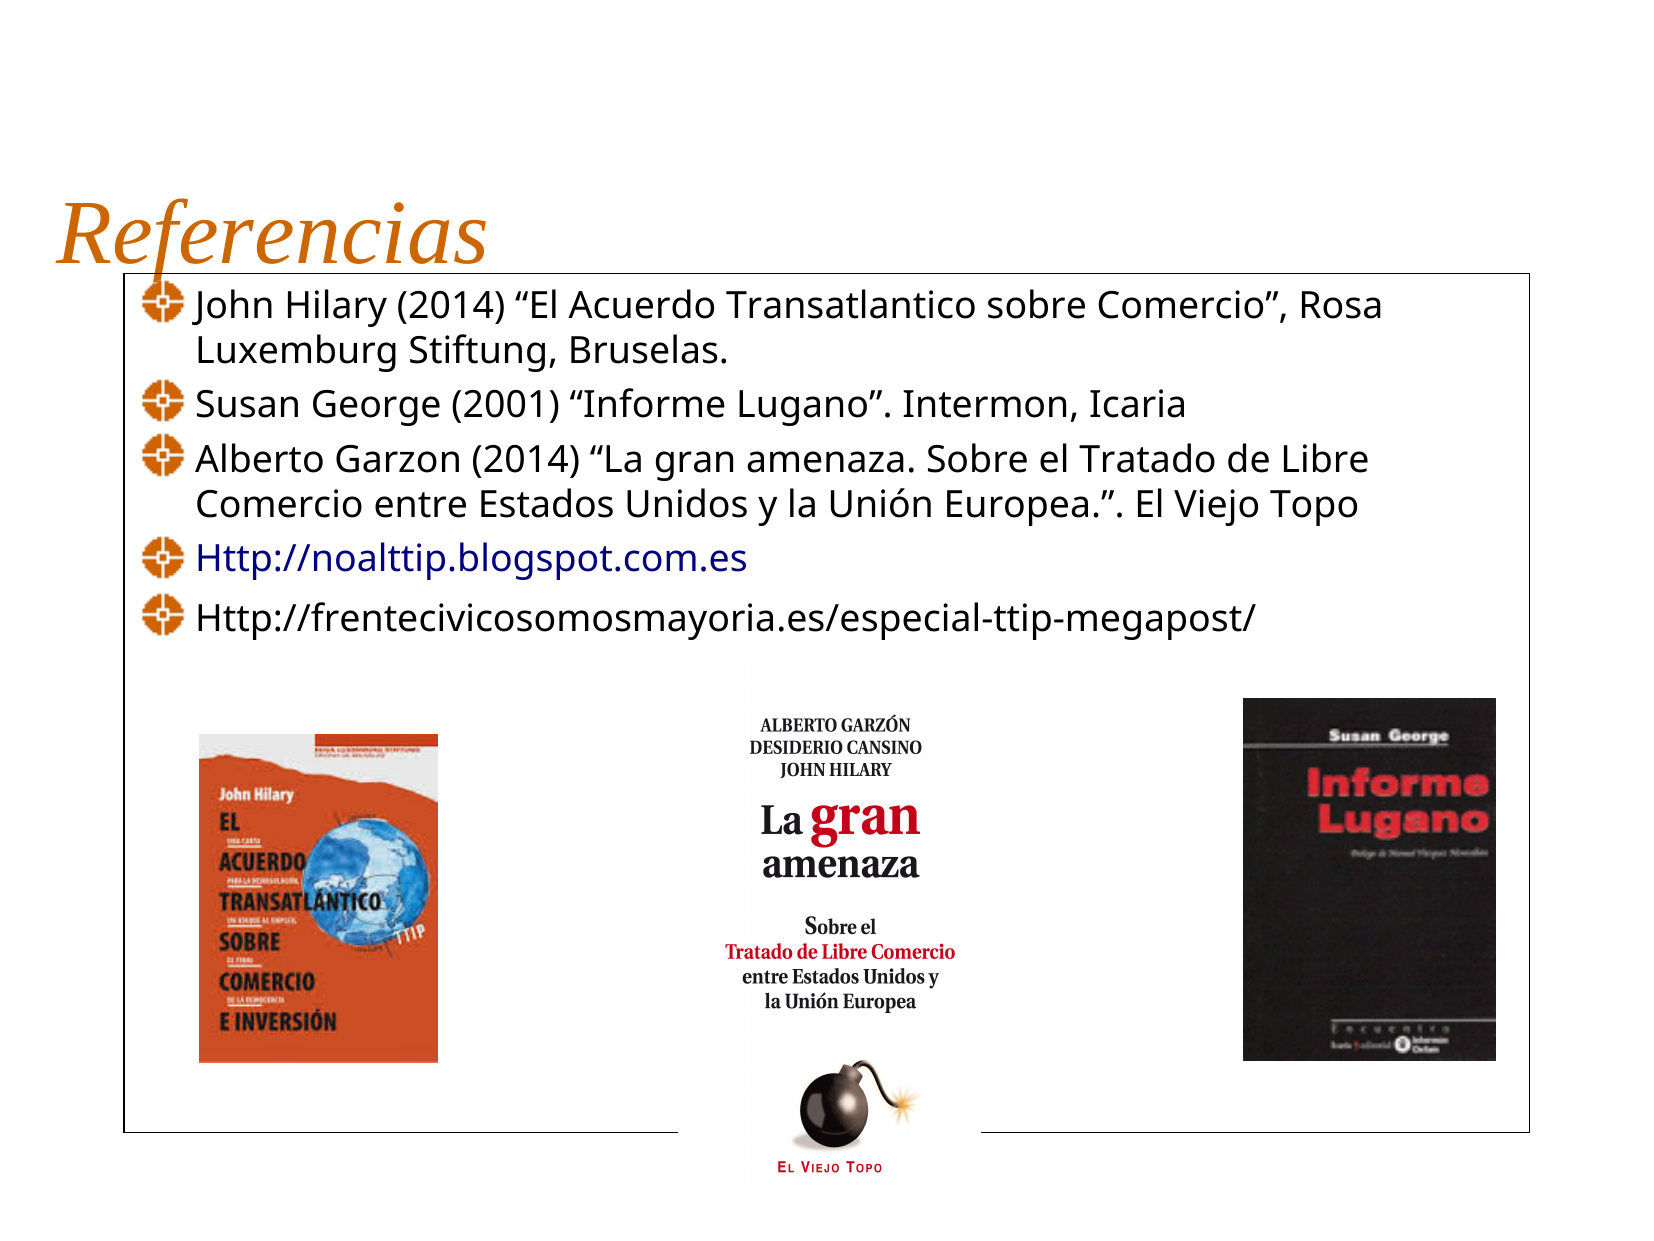

# Referencias
John Hilary (2014) “El Acuerdo Transatlantico sobre Comercio”, Rosa Luxemburg Stiftung, Bruselas.
Susan George (2001) “Informe Lugano”. Intermon, Icaria
Alberto Garzon (2014) “La gran amenaza. Sobre el Tratado de Libre Comercio entre Estados Unidos y la Unión Europea.”. El Viejo Topo
Http://noalttip.blogspot.com.es
Http://frentecivicosomosmayoria.es/especial-ttip-megapost/